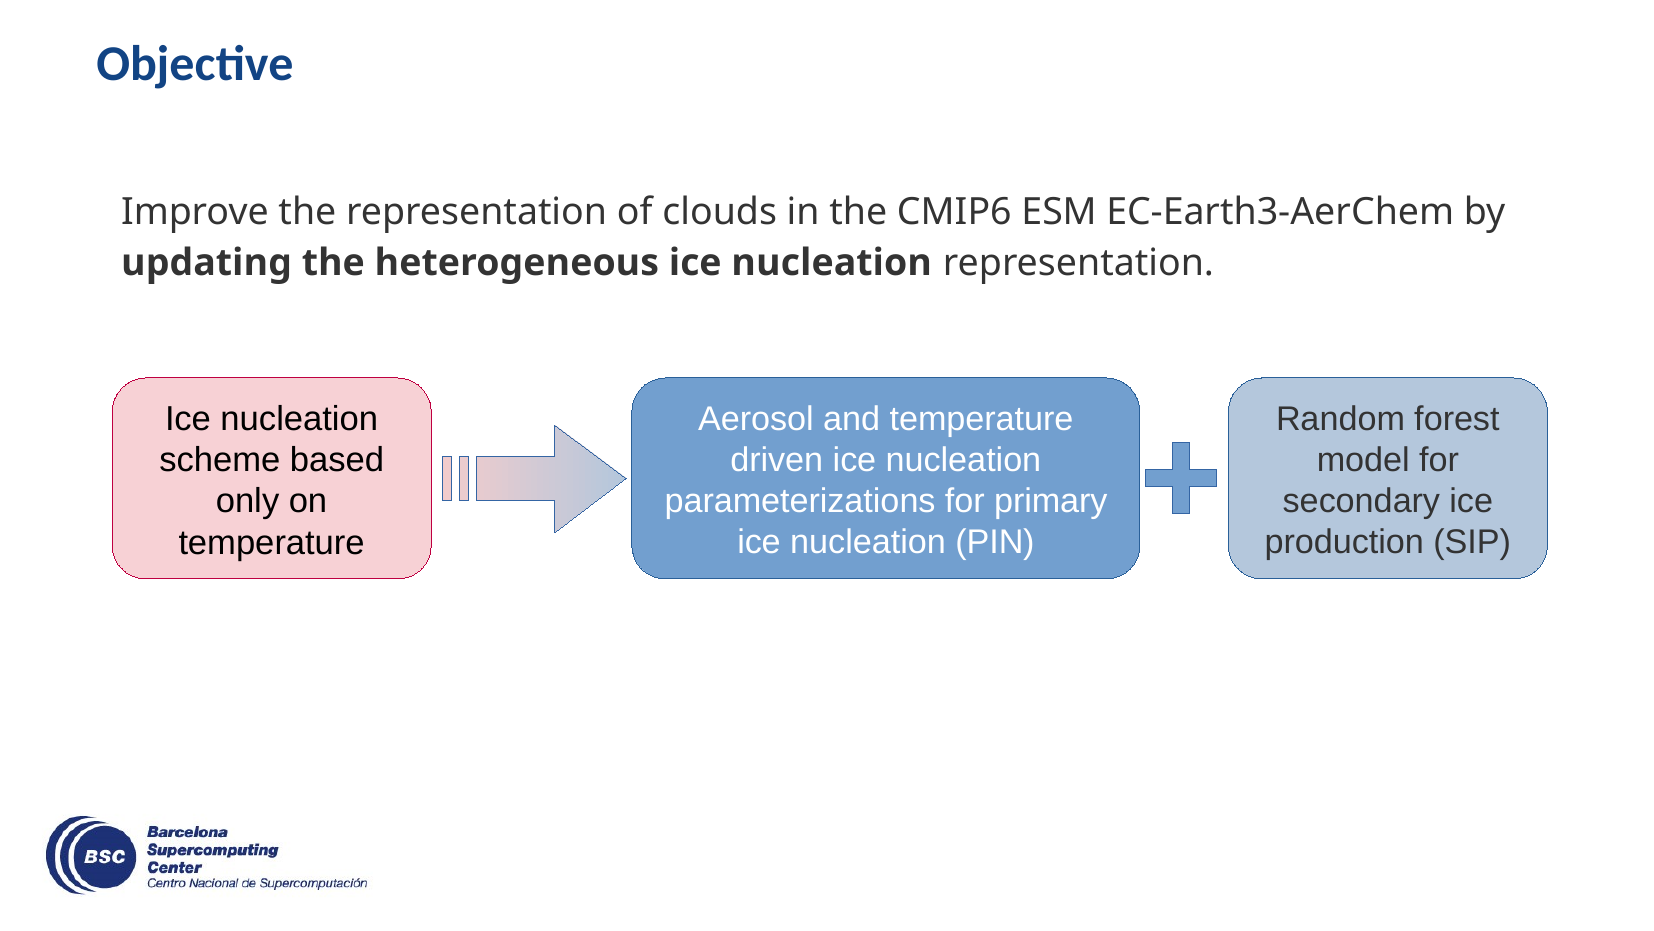

Objective
Improve the representation of clouds in the CMIP6 ESM EC-Earth3-AerChem by updating the heterogeneous ice nucleation representation.
Ice nucleation scheme based only on temperature
Aerosol and temperature driven ice nucleation parameterizations for primary ice nucleation (PIN)
Random forest model for secondary ice production (SIP)
 The commonly used ice nucleation scheme based only on temperature is replaced with a state-of-the-art scheme sensitive to both aerosol and temperature and a secondary ice production parameterization based on a random forest model.